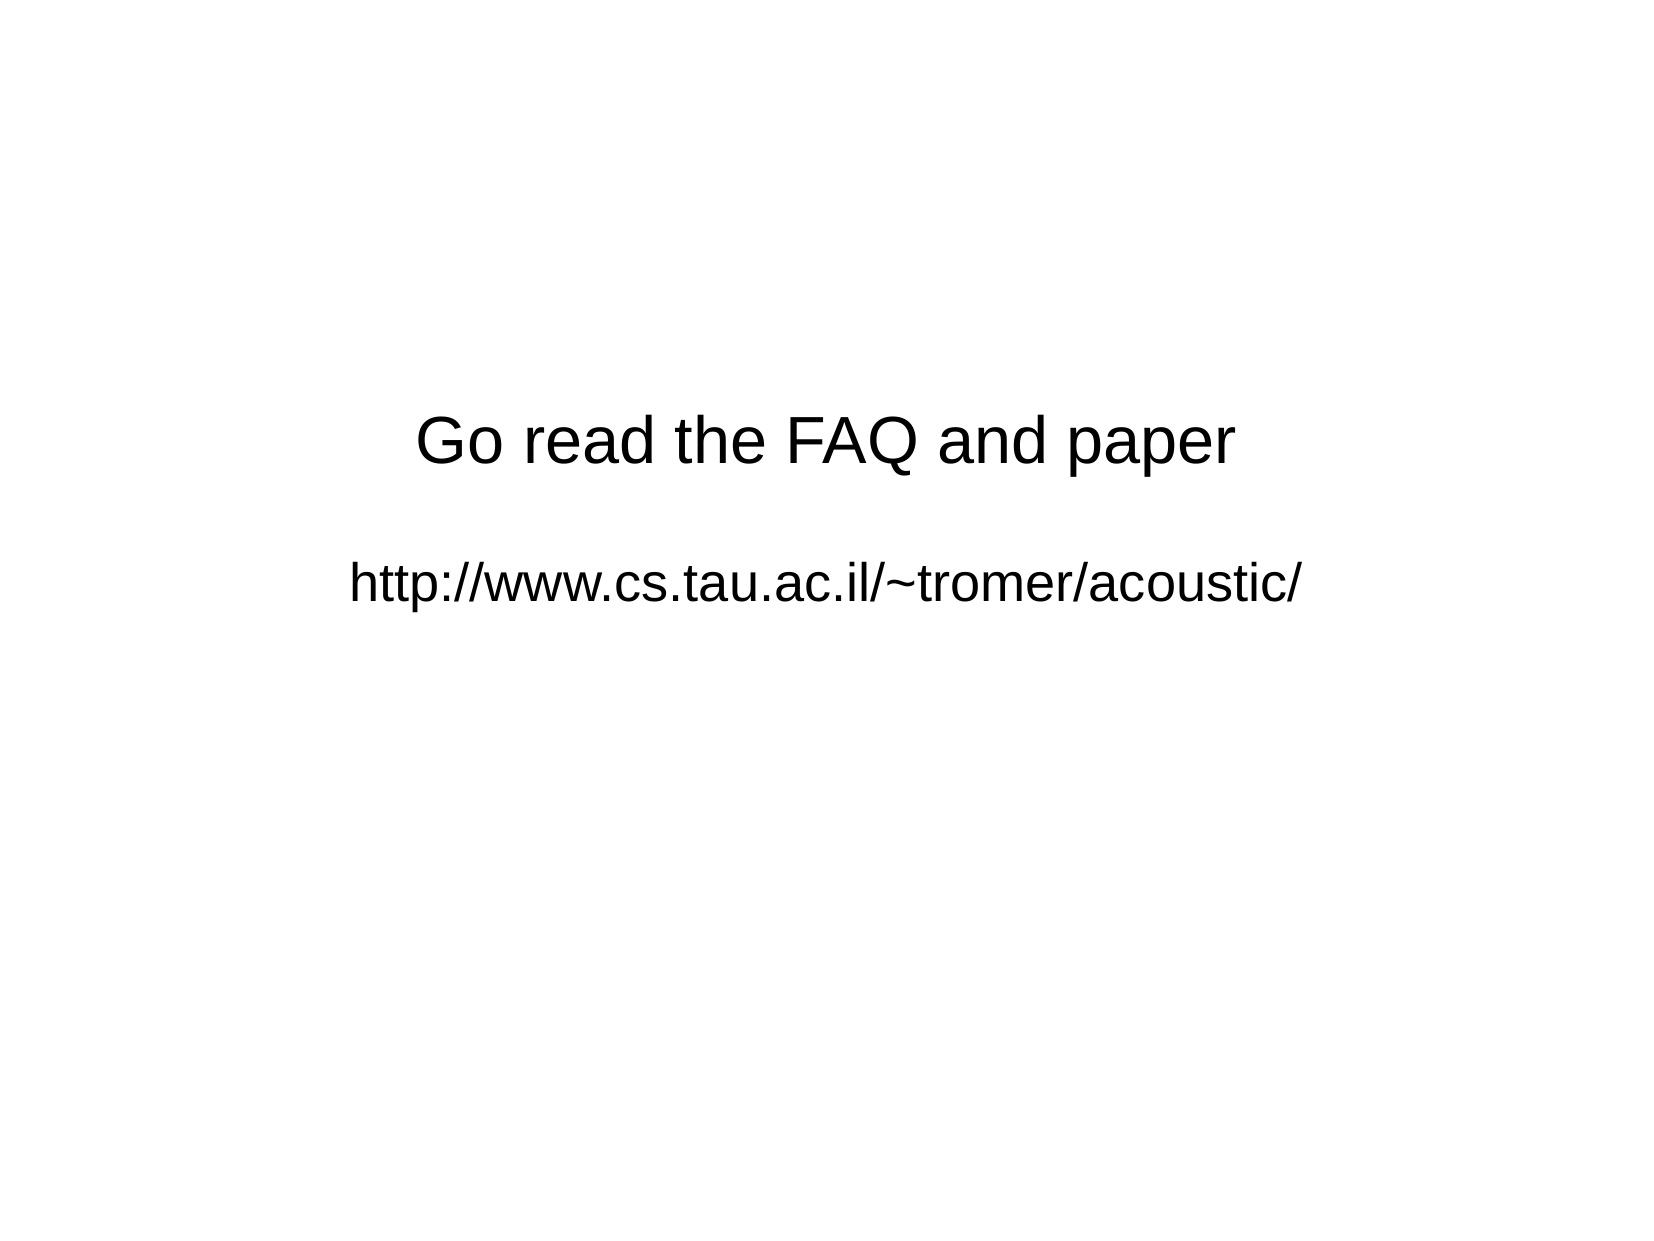

# Go read the FAQ and paper
http://www.cs.tau.ac.il/~tromer/acoustic/